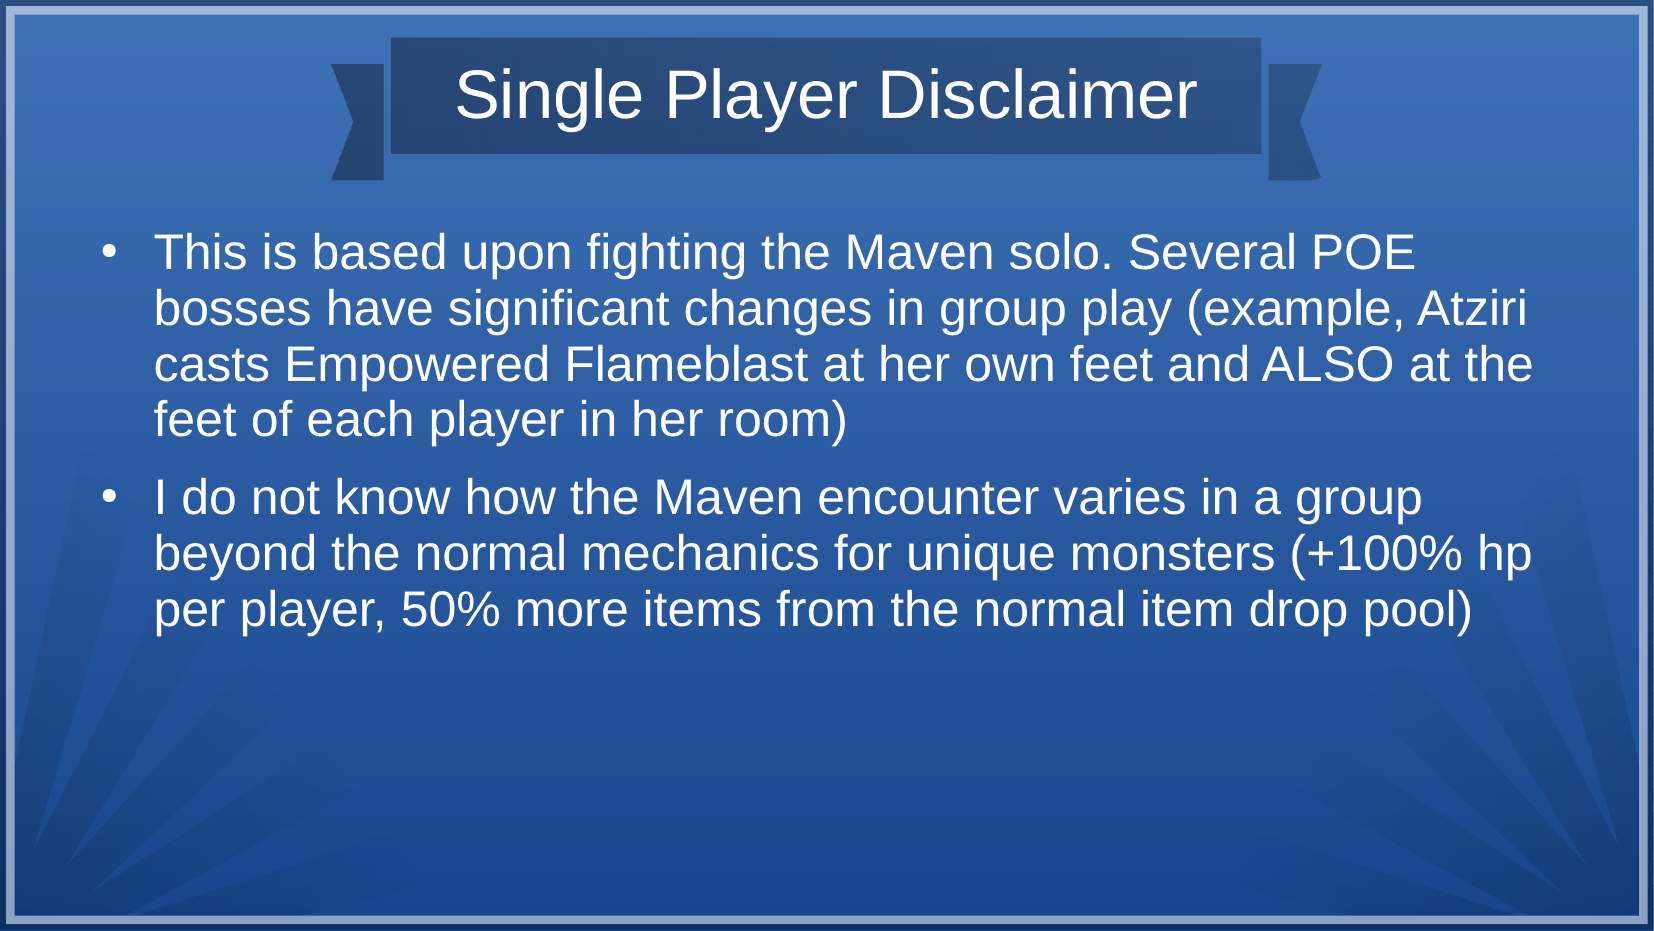

# Single Player Disclaimer
This is based upon fighting the Maven solo. Several POE bosses have significant changes in group play (example, Atziri casts Empowered Flameblast at her own feet and ALSO at the feet of each player in her room)
I do not know how the Maven encounter varies in a group beyond the normal mechanics for unique monsters (+100% hp per player, 50% more items from the normal item drop pool)